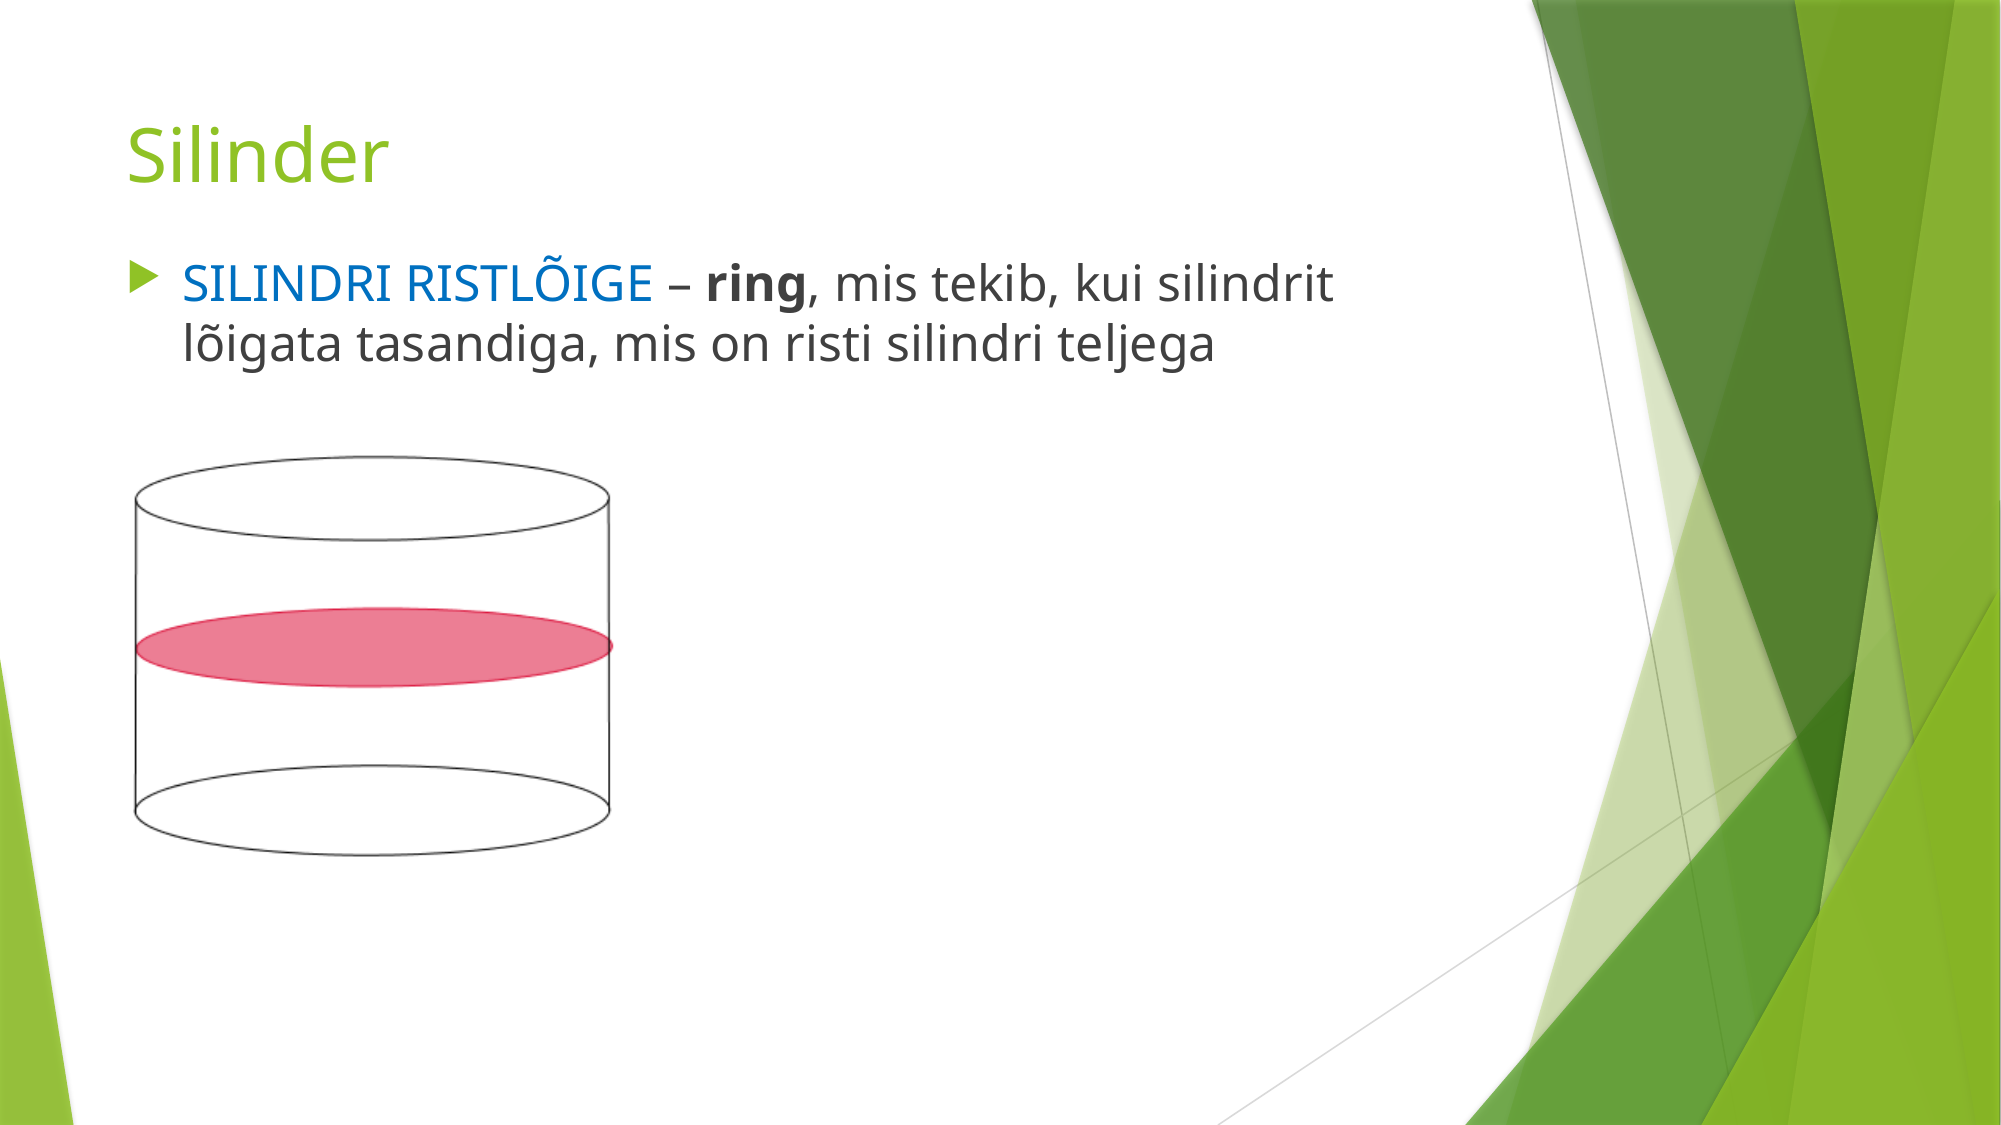

# Silinder
SILINDRI RISTLÕIGE – ring, mis tekib, kui silindrit lõigata tasandiga, mis on risti silindri teljega